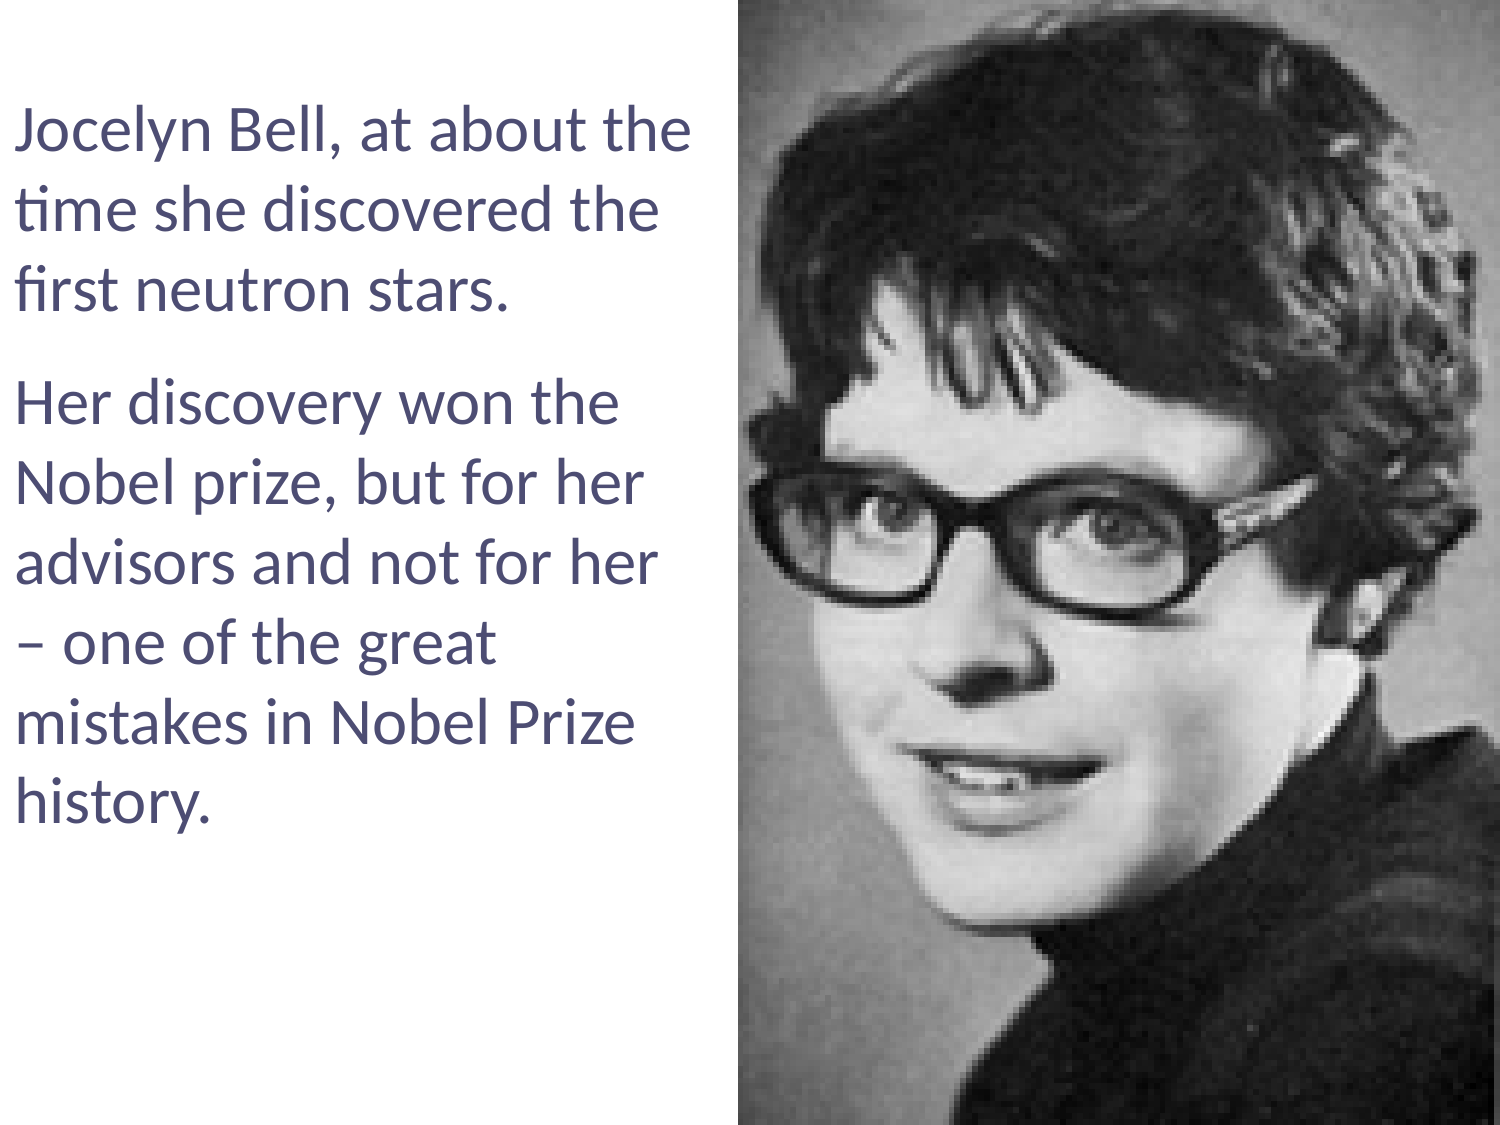

Jocelyn Bell, at about the time she discovered the first neutron stars.
Her discovery won the Nobel prize, but for her advisors and not for her – one of the great mistakes in Nobel Prize history.